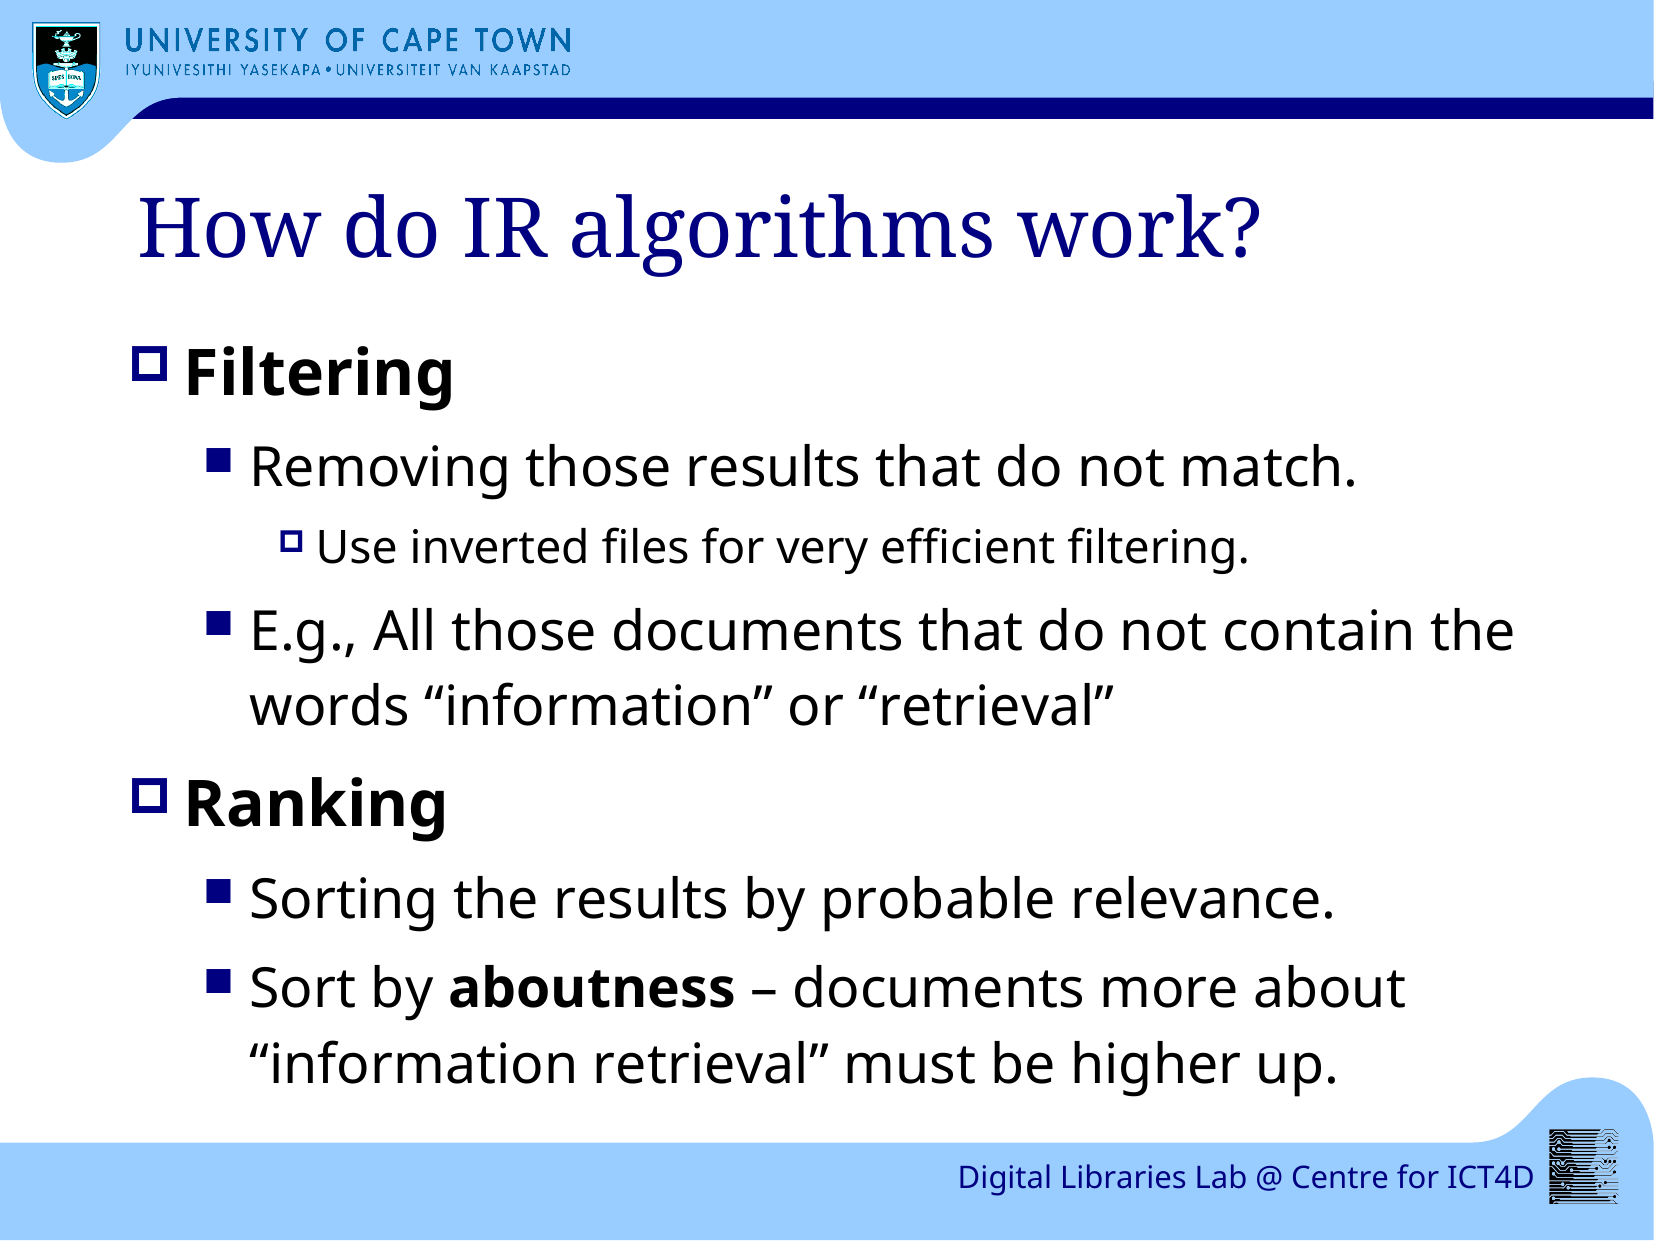

# How do IR algorithms work?
Filtering
Removing those results that do not match.
Use inverted files for very efficient filtering.
E.g., All those documents that do not contain the words “information” or “retrieval”
Ranking
Sorting the results by probable relevance.
Sort by aboutness – documents more about “information retrieval” must be higher up.